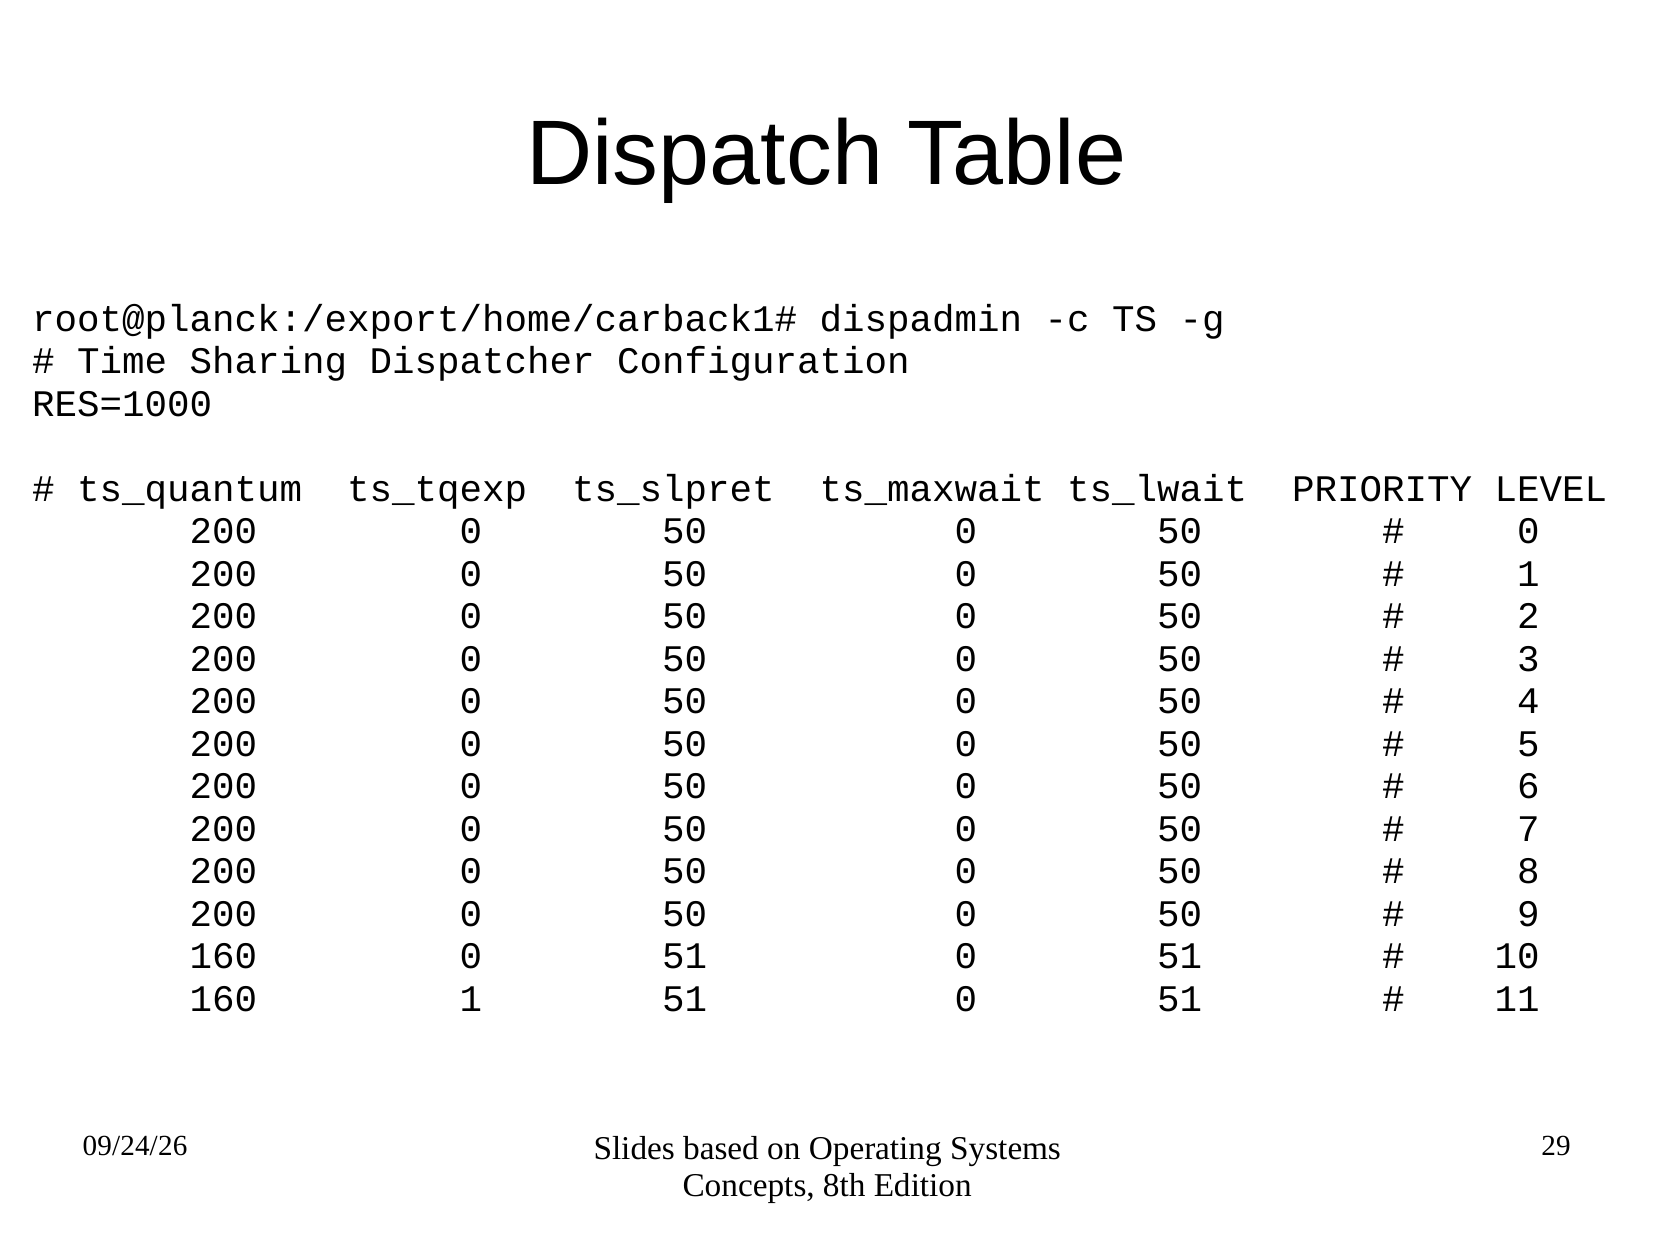

# Dispatch Table
root@planck:/export/home/carback1# dispadmin -c TS -g
# Time Sharing Dispatcher Configuration
RES=1000
# ts_quantum ts_tqexp ts_slpret ts_maxwait ts_lwait PRIORITY LEVEL
 200 0 50 0 50 # 0
 200 0 50 0 50 # 1
 200 0 50 0 50 # 2
 200 0 50 0 50 # 3
 200 0 50 0 50 # 4
 200 0 50 0 50 # 5
 200 0 50 0 50 # 6
 200 0 50 0 50 # 7
 200 0 50 0 50 # 8
 200 0 50 0 50 # 9
 160 0 51 0 51 # 10
 160 1 51 0 51 # 11
29